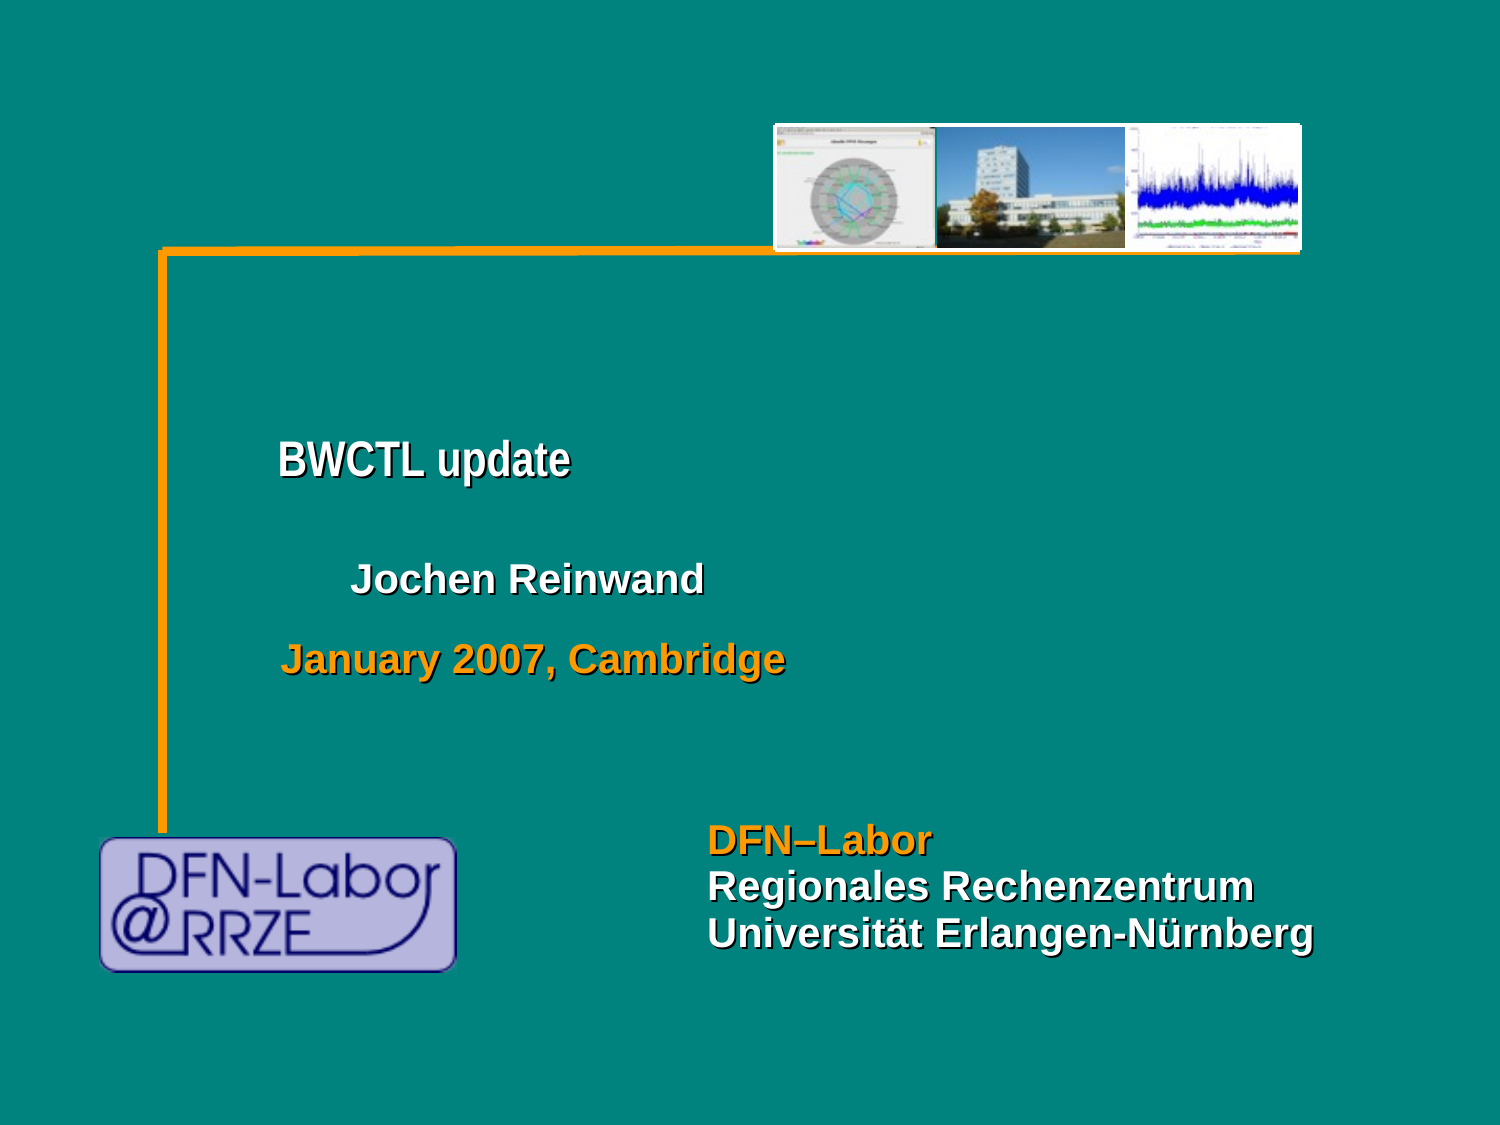

# BWCTL update
Jochen Reinwand
January 2007, Cambridge